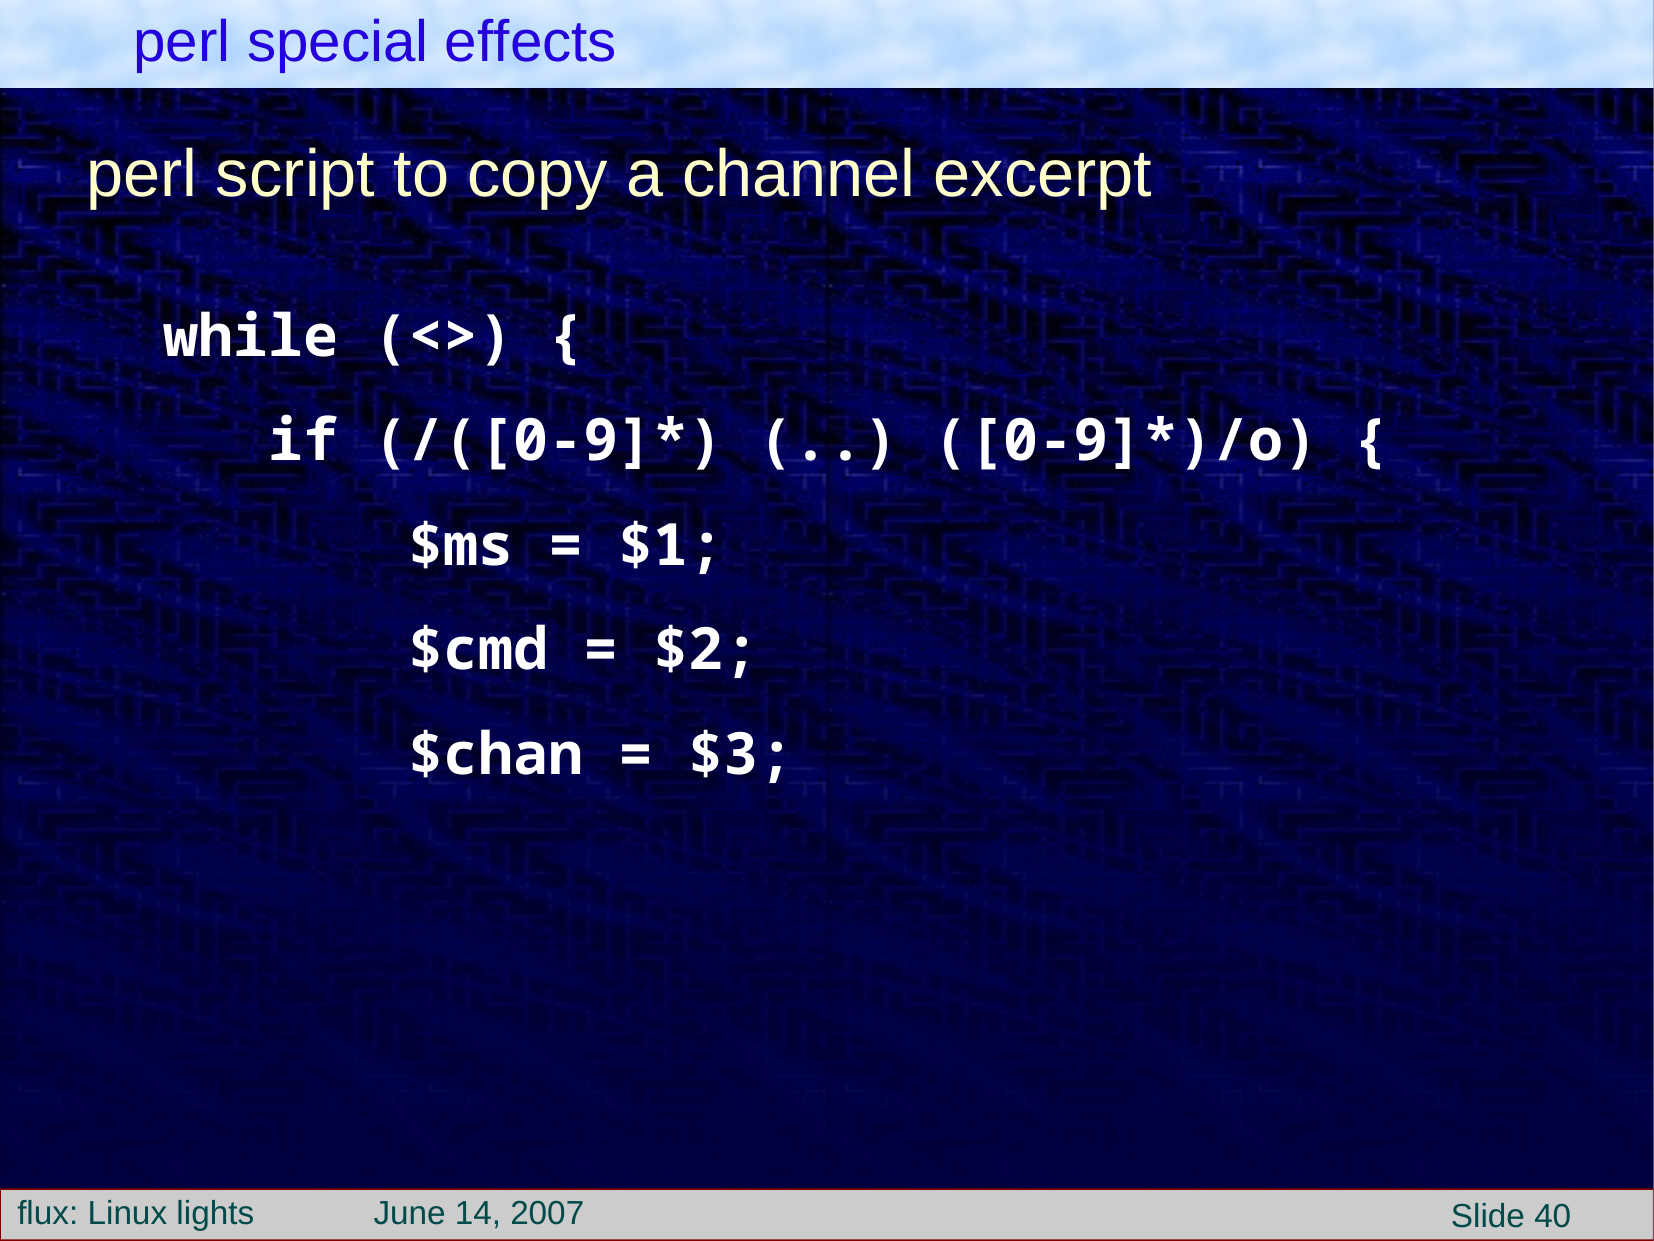

perl special effects
# perl script to copy a channel excerpt
while (<>) {
 if (/([0-9]*) (..) ([0-9]*)/o) {
 $ms = $1;
 $cmd = $2;
 $chan = $3;
flux: Linux lights	June 14, 2007
Slide